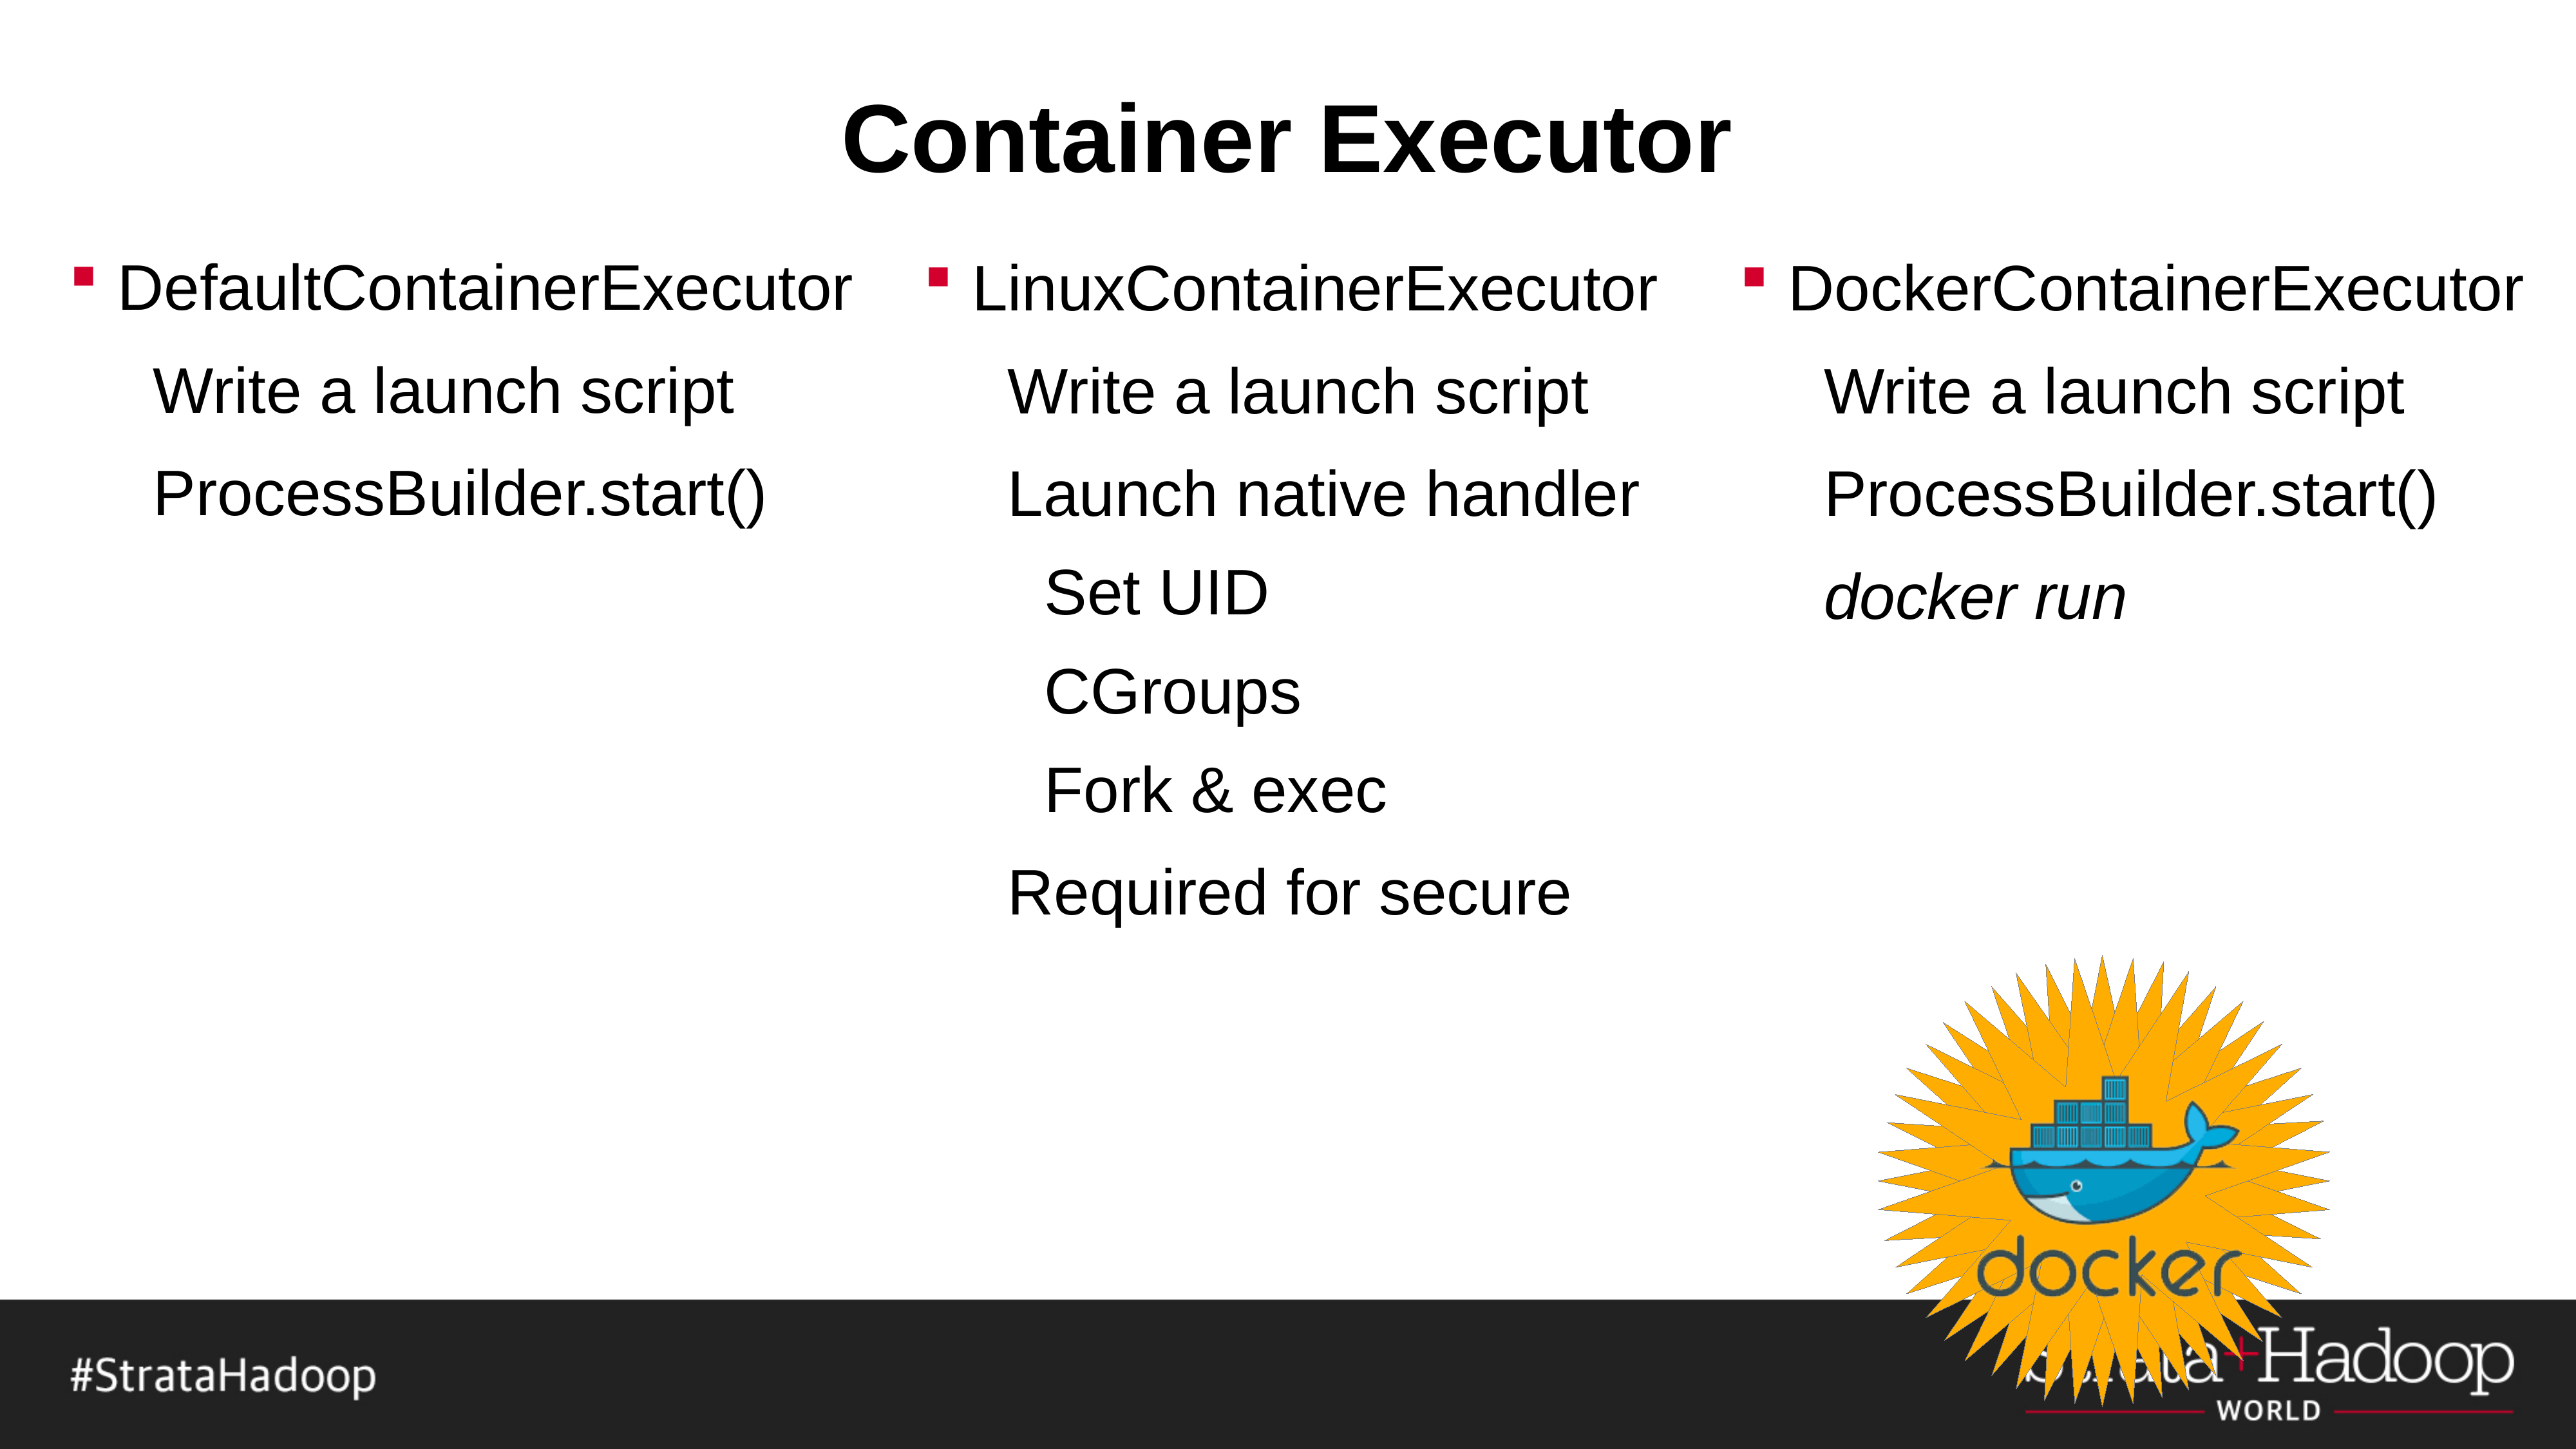

# Container Executor
DefaultContainerExecutor
Write a launch script
ProcessBuilder.start()
LinuxContainerExecutor
Write a launch script
Launch native handler
Set UID
CGroups
Fork & exec
Required for secure
DockerContainerExecutor
Write a launch script
ProcessBuilder.start()
docker run